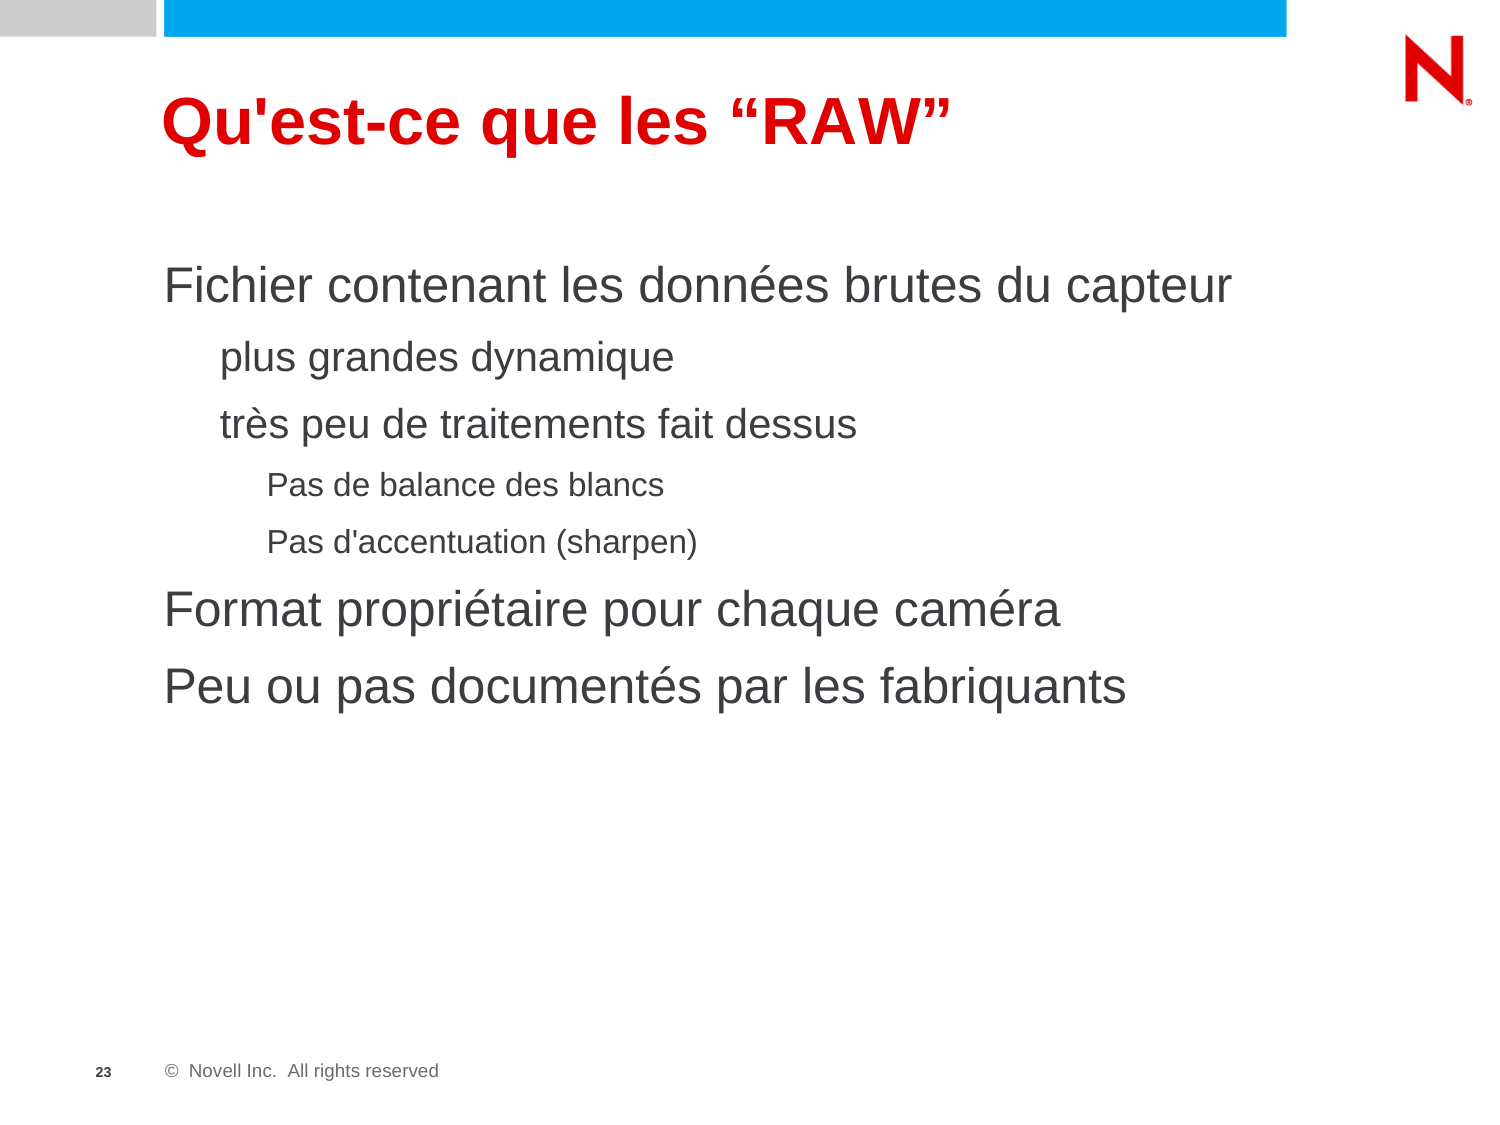

# Qu'est-ce que les “RAW”
Fichier contenant les données brutes du capteur
plus grandes dynamique
très peu de traitements fait dessus
Pas de balance des blancs
Pas d'accentuation (sharpen)
Format propriétaire pour chaque caméra
Peu ou pas documentés par les fabriquants